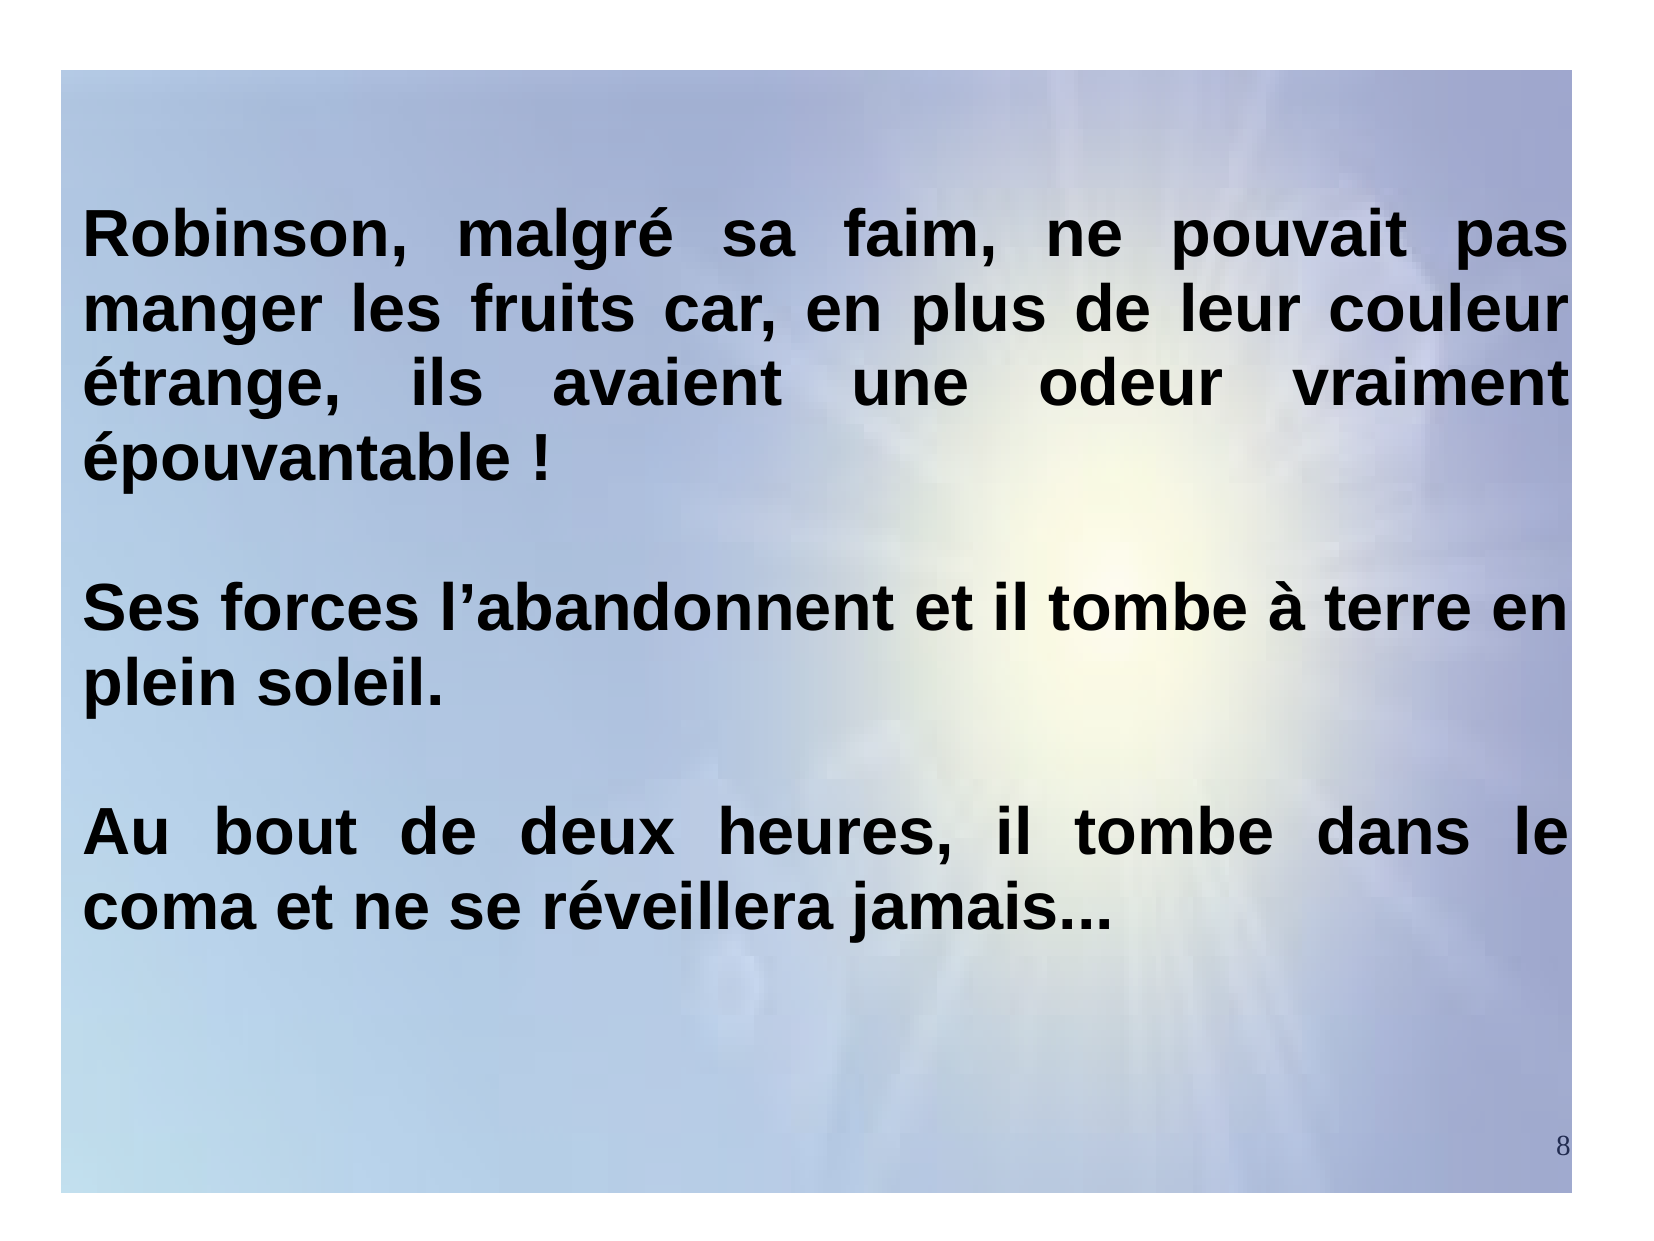

# Robinson, malgré sa faim, ne pouvait pas manger les fruits car, en plus de leur couleur étrange, ils avaient une odeur vraiment épouvantable !
Ses forces l’abandonnent et il tombe à terre en plein soleil.
Au bout de deux heures, il tombe dans le coma et ne se réveillera jamais...
8